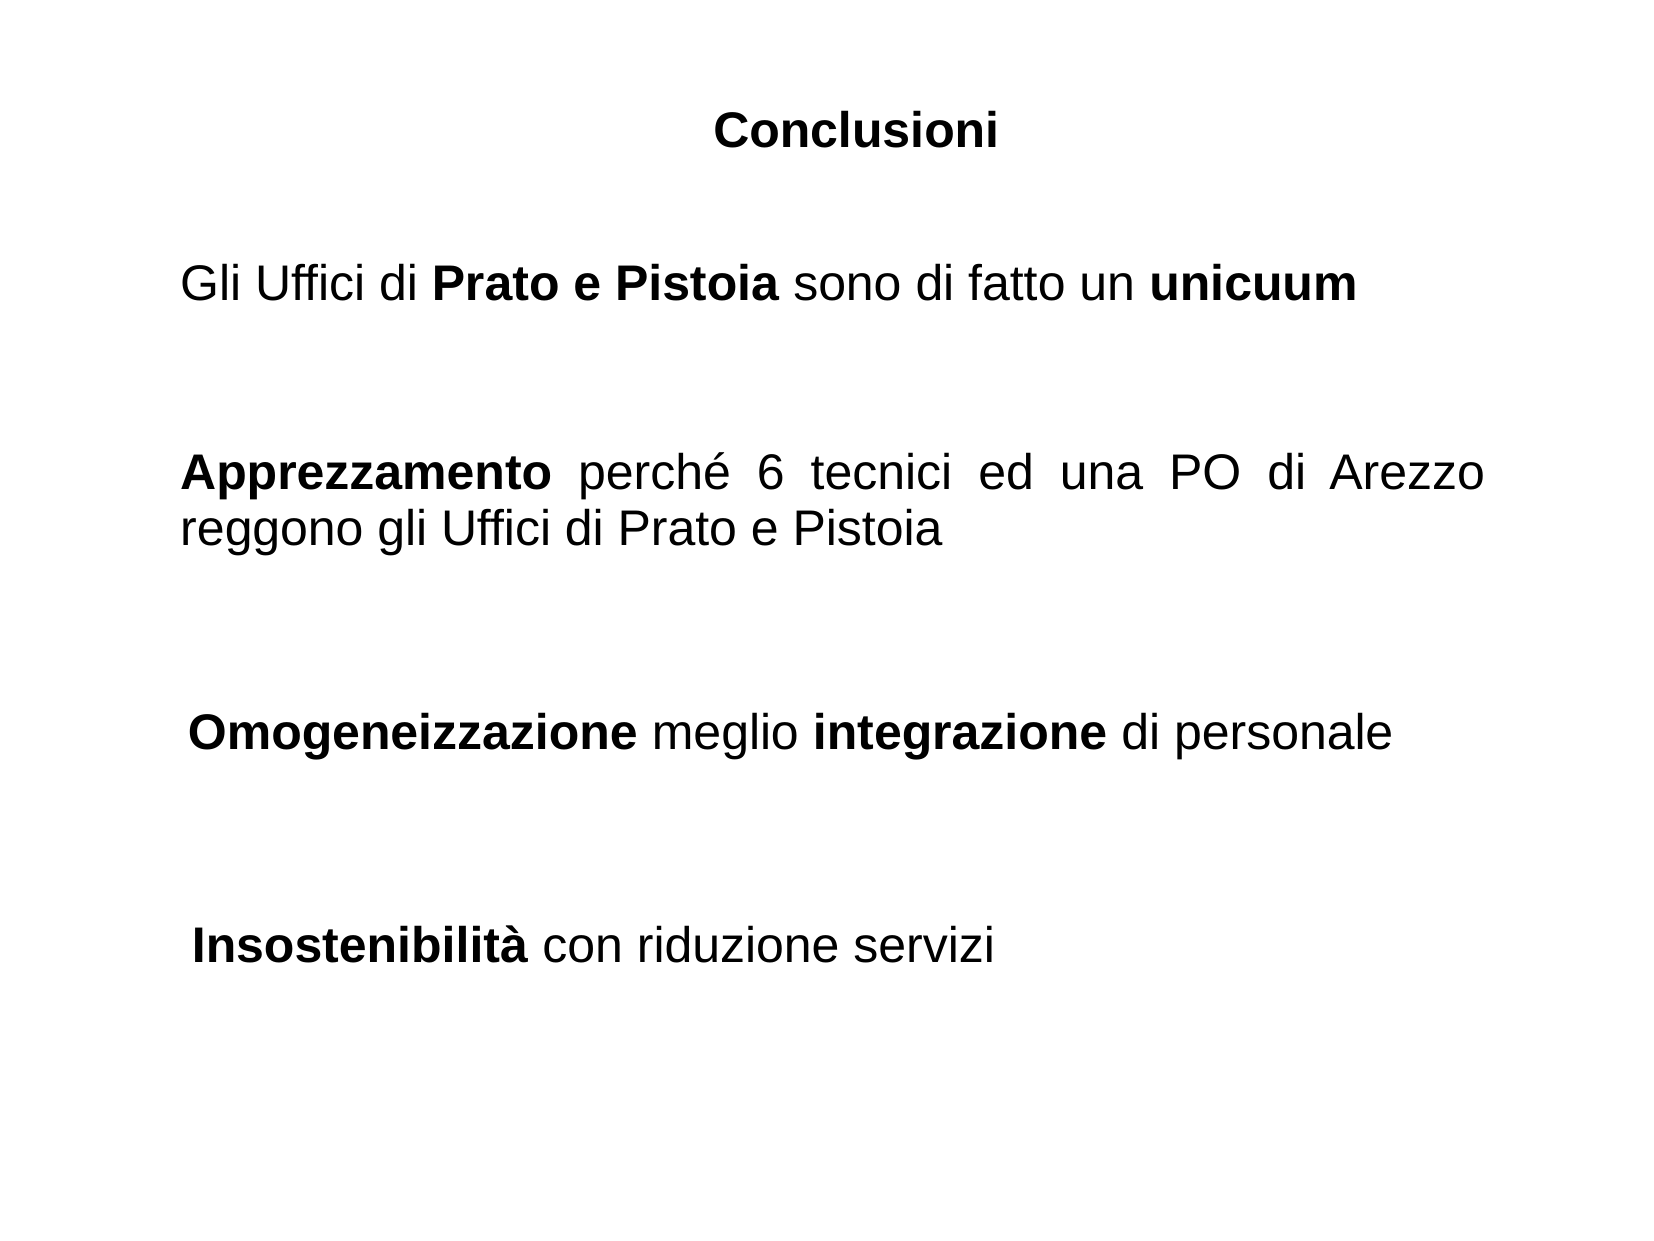

Conclusioni
Gli Uffici di Prato e Pistoia sono di fatto un unicuum
Apprezzamento perché 6 tecnici ed una PO di Arezzo reggono gli Uffici di Prato e Pistoia
Omogeneizzazione meglio integrazione di personale
Insostenibilità con riduzione servizi